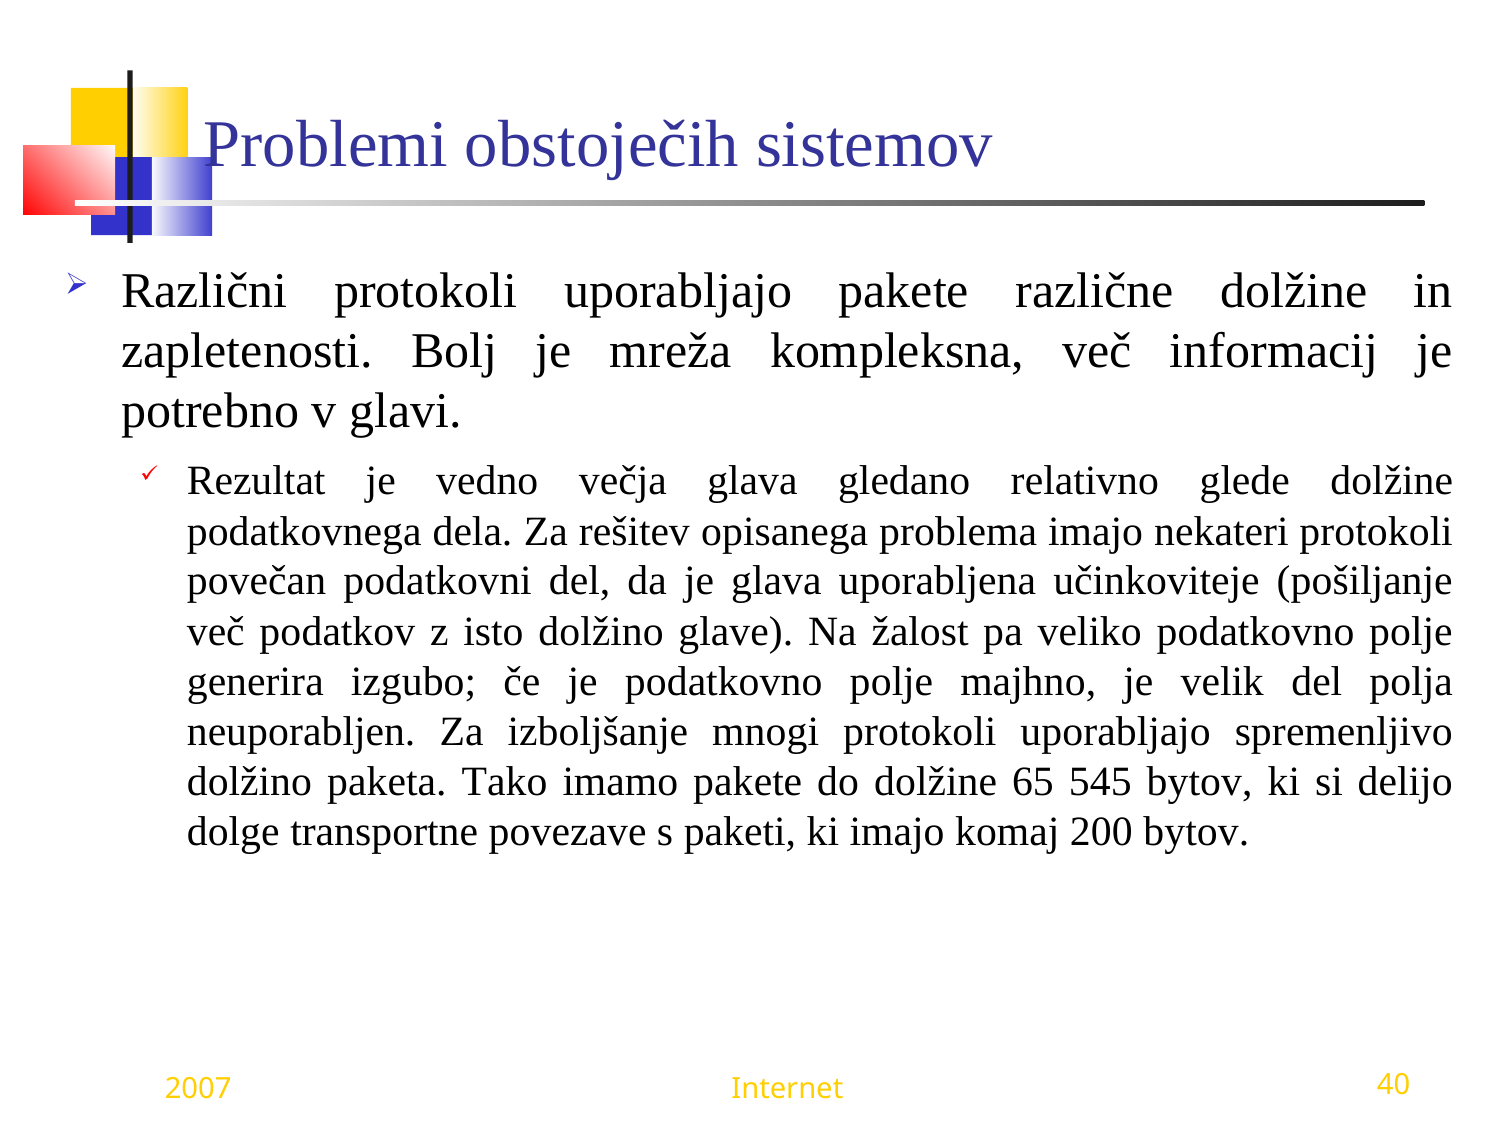

# Problemi obstoječih sistemov
Različni protokoli uporabljajo pakete različne dolžine in zapletenosti. Bolj je mreža kompleksna, več informacij je potrebno v glavi.
Rezultat je vedno večja glava gledano relativno glede dolžine podatkovnega dela. Za rešitev opisanega problema imajo nekateri protokoli povečan podatkovni del, da je glava uporabljena učinkoviteje (pošiljanje več podatkov z isto dolžino glave). Na žalost pa veliko podatkovno polje generira izgubo; če je podatkovno polje majhno, je velik del polja neuporabljen. Za izboljšanje mnogi protokoli uporabljajo spremenljivo dolžino paketa. Tako imamo pakete do dolžine 65 545 bytov, ki si delijo dolge transportne povezave s paketi, ki imajo komaj 200 bytov.
2007
Internet